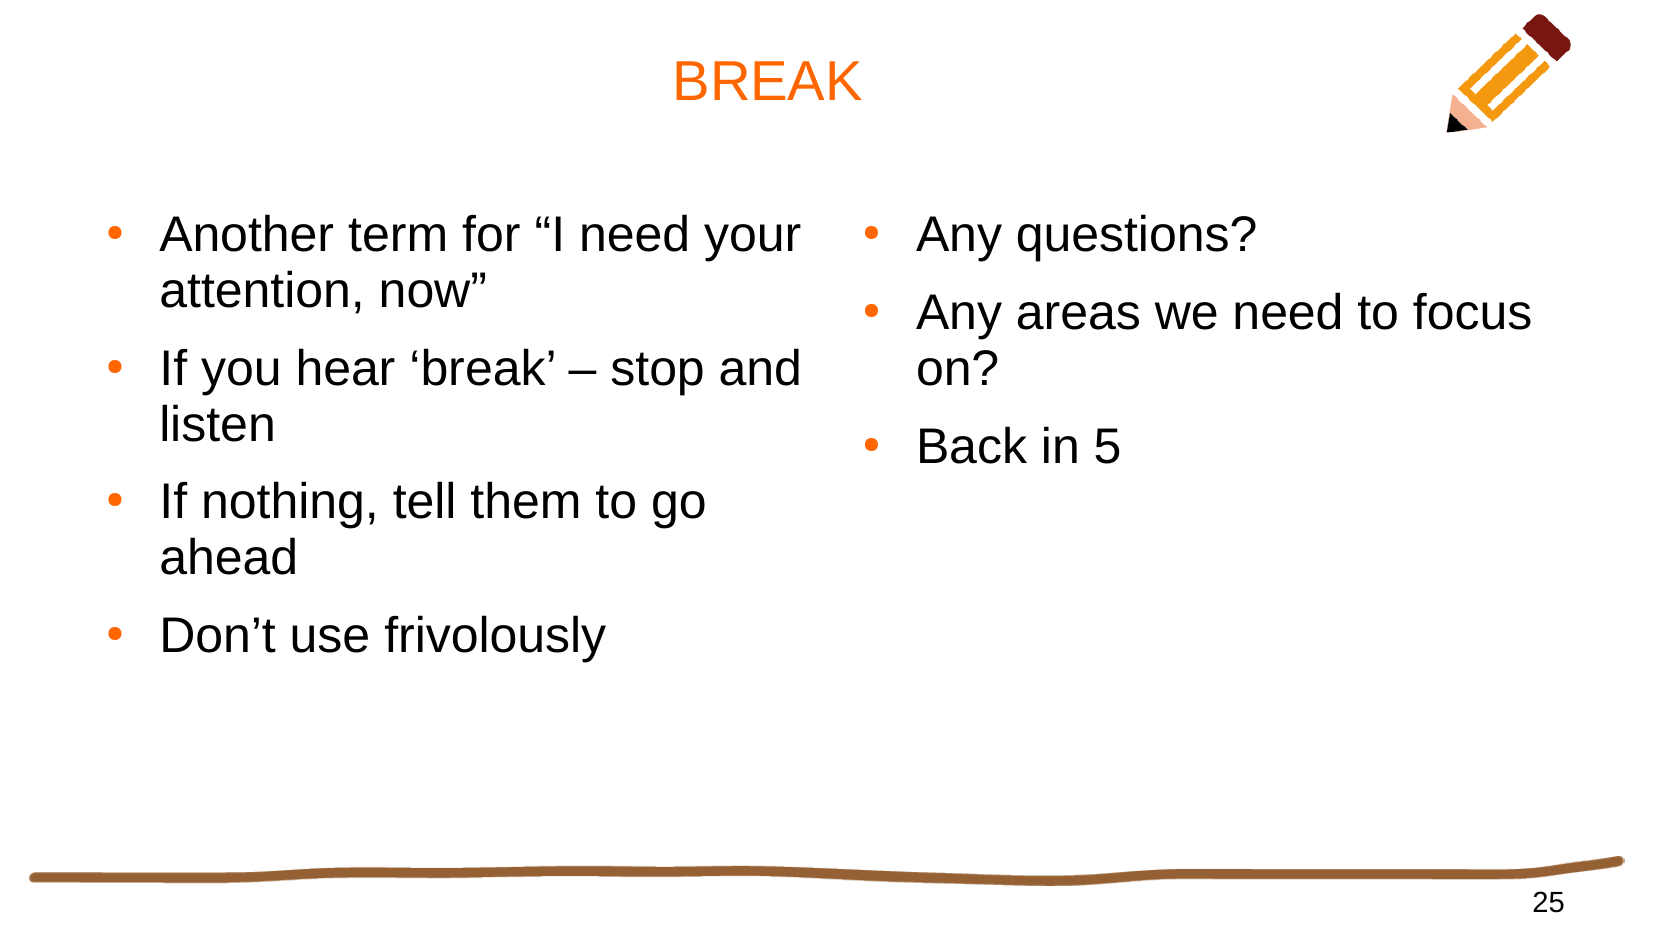

# BREAK
Another term for “I need your attention, now”
If you hear ‘break’ – stop and listen
If nothing, tell them to go ahead
Don’t use frivolously
Any questions?
Any areas we need to focus on?
Back in 5
25